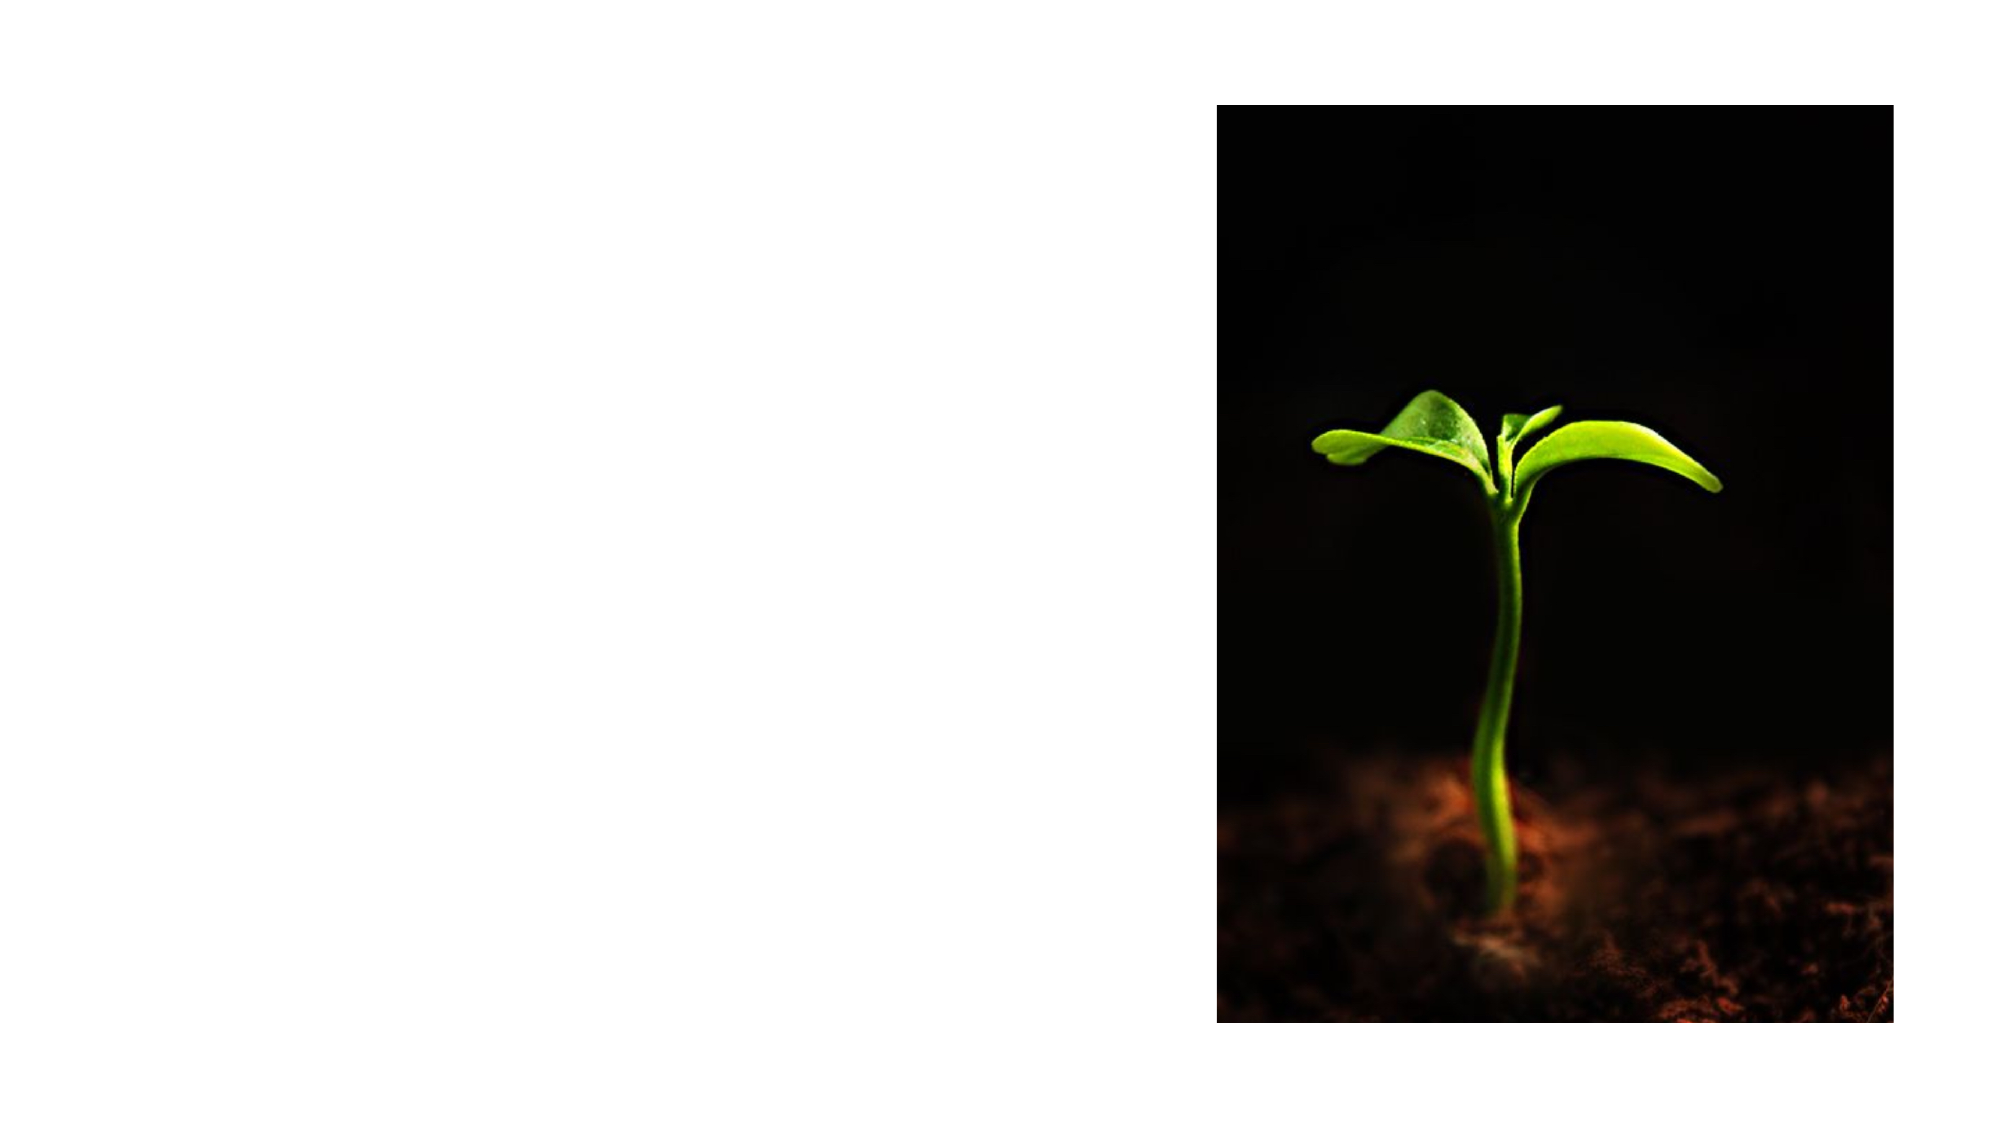

# Background Information
Why I Chose This Project: Beans are a food source and we need to grow edible plants to provide for the society. To grow beans in the best way possible, some of the criteria is, to grow them fast and to grow them large. To do that, they need the best conditions, including the climate they are in. I chose this project to show what climate and temperature that beans grow best and fastest in.